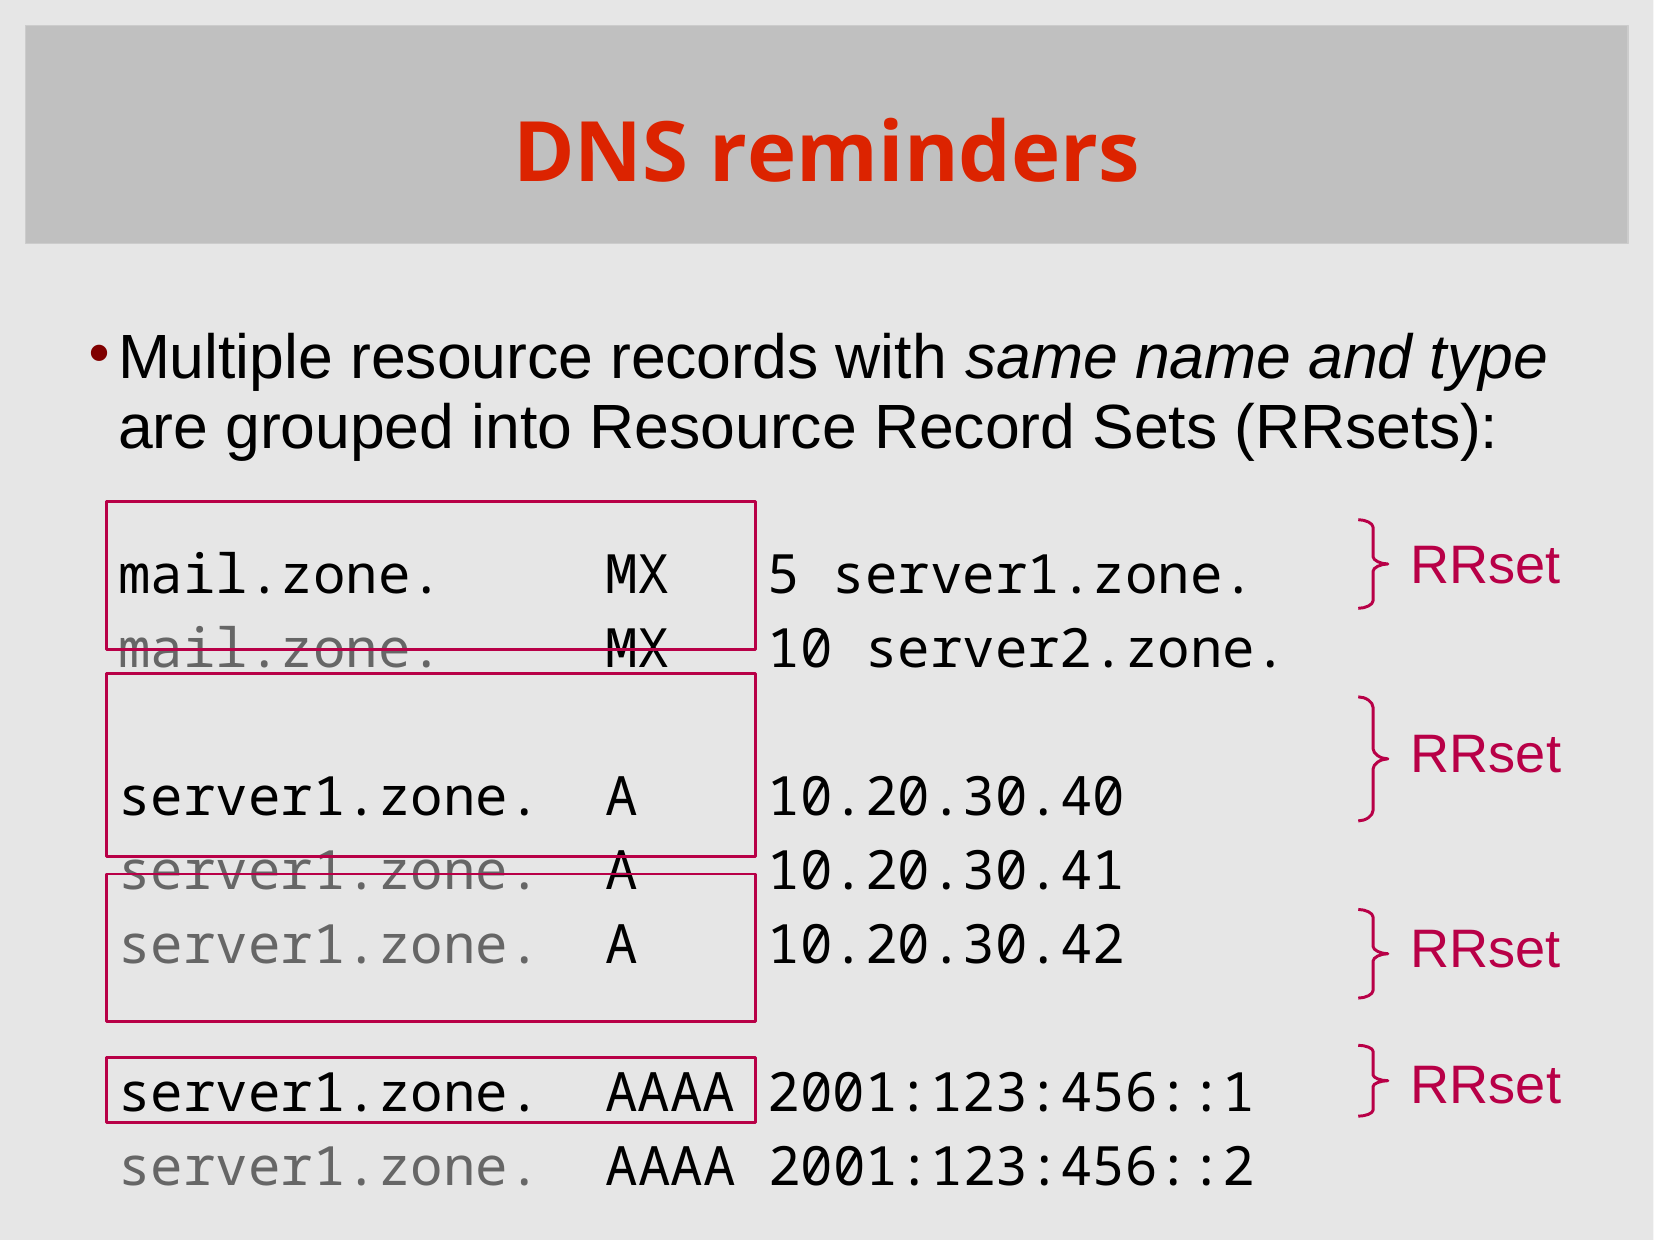

# DNS reminders
Multiple resource records with same name and type are grouped into Resource Record Sets (RRsets):
mail.zone. MX 5 server1.zone.
mail.zone. MX 10 server2.zone.
server1.zone. A 10.20.30.40
server1.zone. A 10.20.30.41
server1.zone. A 10.20.30.42
server1.zone. AAAA 2001:123:456::1
server1.zone. AAAA 2001:123:456::2
server2.zone. A 11.22.33.44
RRset
RRset
RRset
RRset